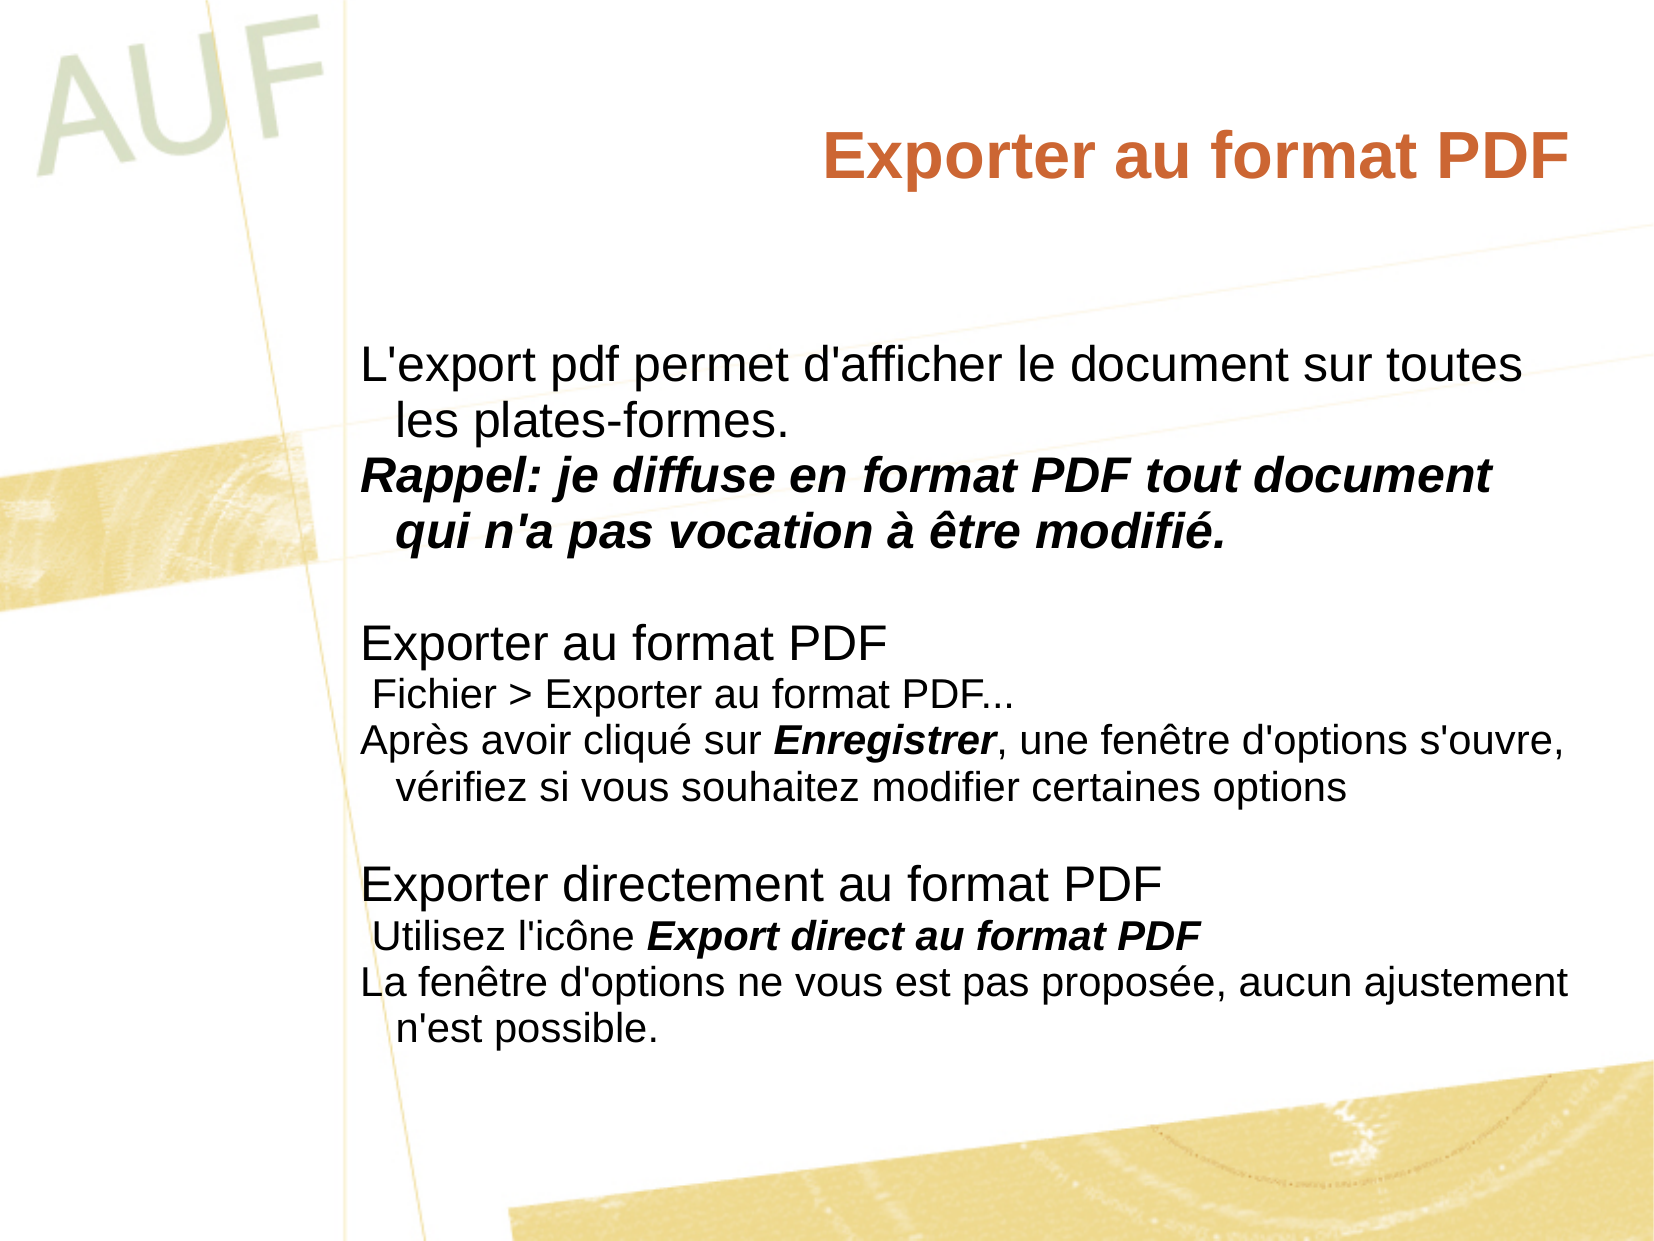

# Exporter au format PDF
L'export pdf permet d'afficher le document sur toutes les plates-formes.
Rappel: je diffuse en format PDF tout document qui n'a pas vocation à être modifié.
Exporter au format PDF
 Fichier > Exporter au format PDF...
Après avoir cliqué sur Enregistrer, une fenêtre d'options s'ouvre, vérifiez si vous souhaitez modifier certaines options
Exporter directement au format PDF
 Utilisez l'icône Export direct au format PDF
La fenêtre d'options ne vous est pas proposée, aucun ajustement n'est possible.